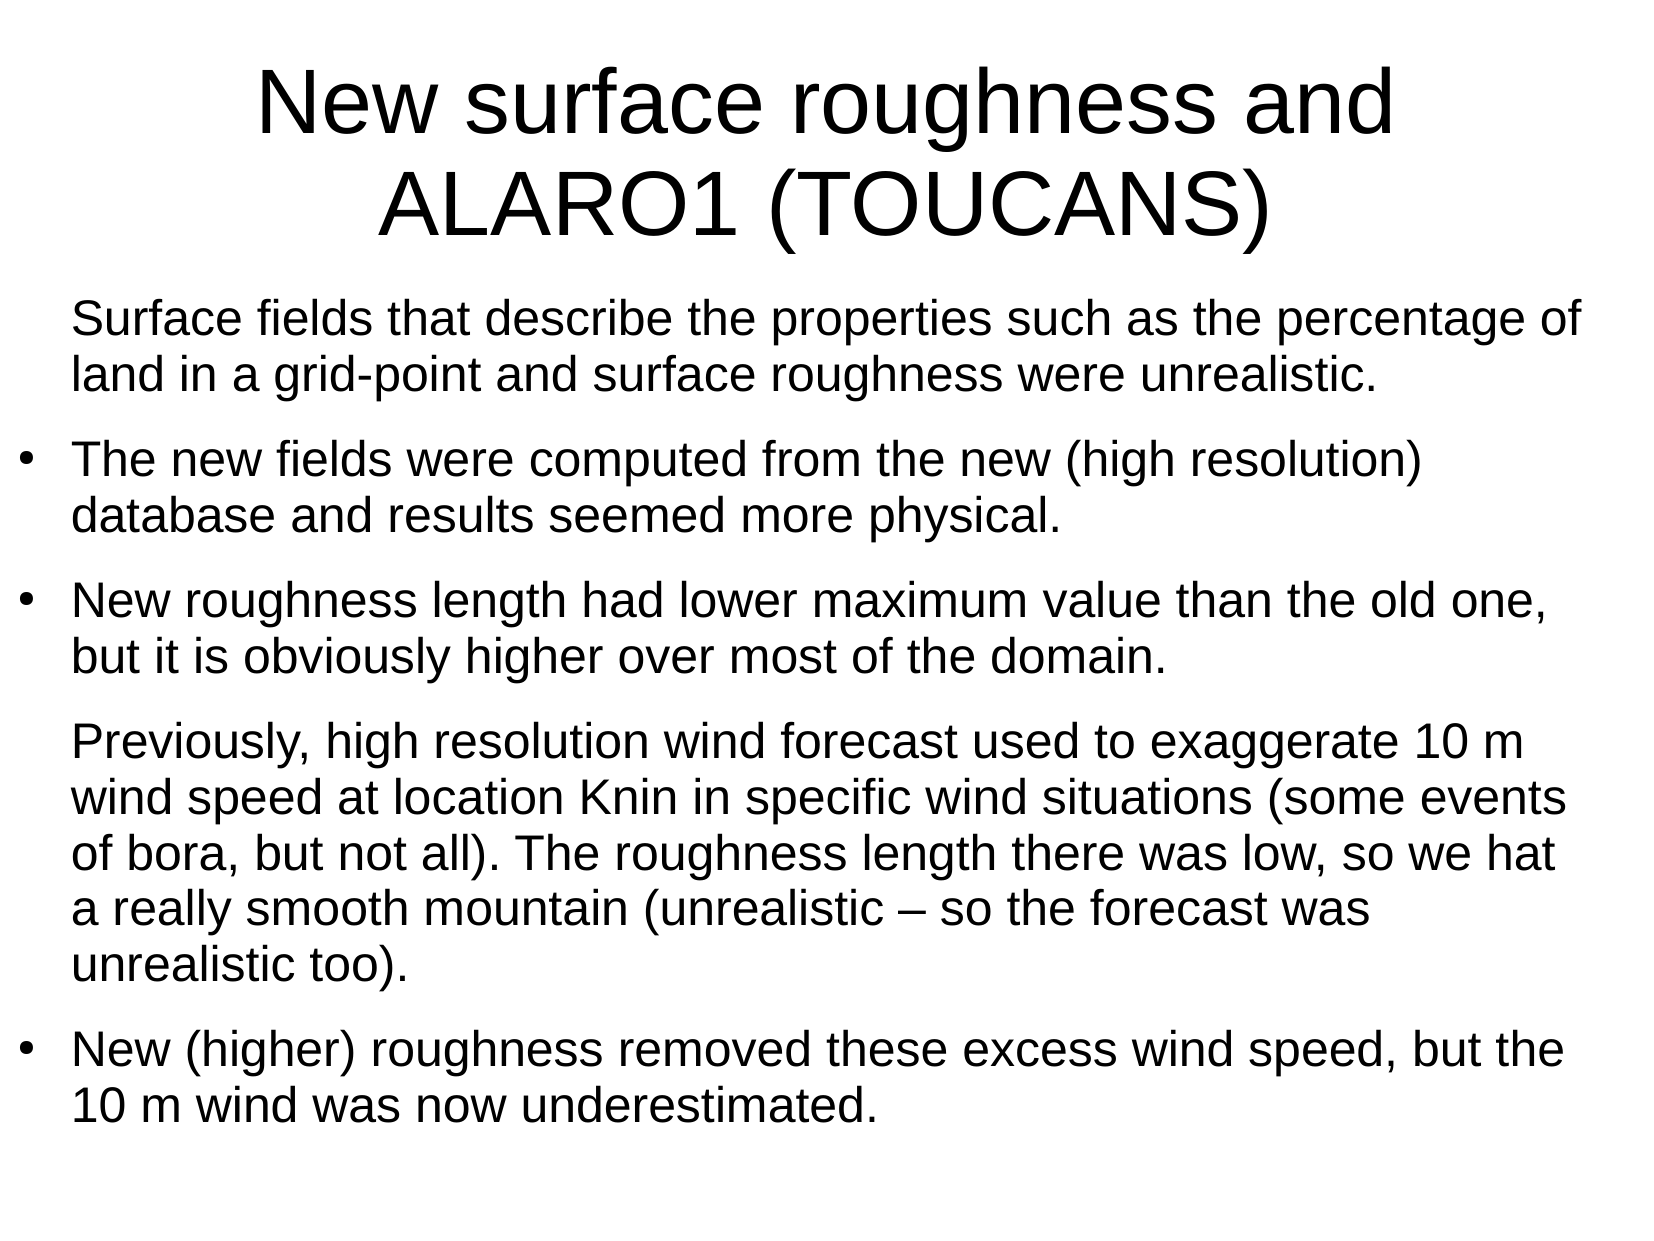

# New surface roughness and ALARO1 (TOUCANS)
Surface fields that describe the properties such as the percentage of land in a grid-point and surface roughness were unrealistic.
The new fields were computed from the new (high resolution) database and results seemed more physical.
New roughness length had lower maximum value than the old one, but it is obviously higher over most of the domain.
Previously, high resolution wind forecast used to exaggerate 10 m wind speed at location Knin in specific wind situations (some events of bora, but not all). The roughness length there was low, so we hat a really smooth mountain (unrealistic – so the forecast was unrealistic too).
New (higher) roughness removed these excess wind speed, but the 10 m wind was now underestimated.